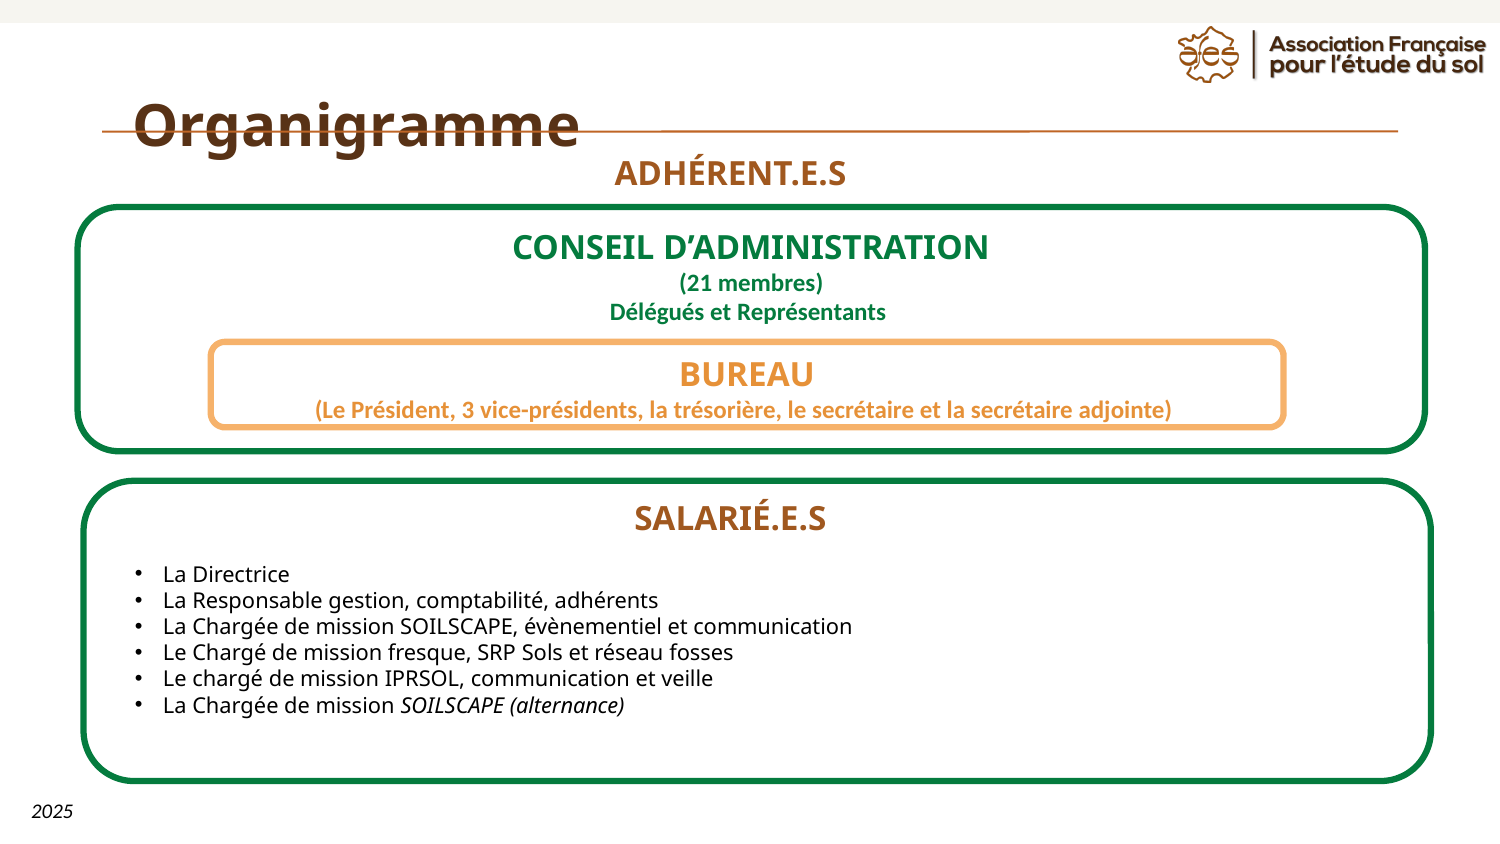

# Organigramme
ADHÉRENT.E.S
CONSEIL D’ADMINISTRATION
(21 membres)
Délégués et Représentants
BUREAU
(Le Président, 3 vice-présidents, la trésorière, le secrétaire et la secrétaire adjointe)
SALARIÉ.E.S
La Directrice
La Responsable gestion, comptabilité, adhérents
La Chargée de mission SOILSCAPE, évènementiel et communication
Le Chargé de mission fresque, SRP Sols et réseau fosses
Le chargé de mission IPRSOL, communication et veille
La Chargée de mission SOILSCAPE (alternance)
2025